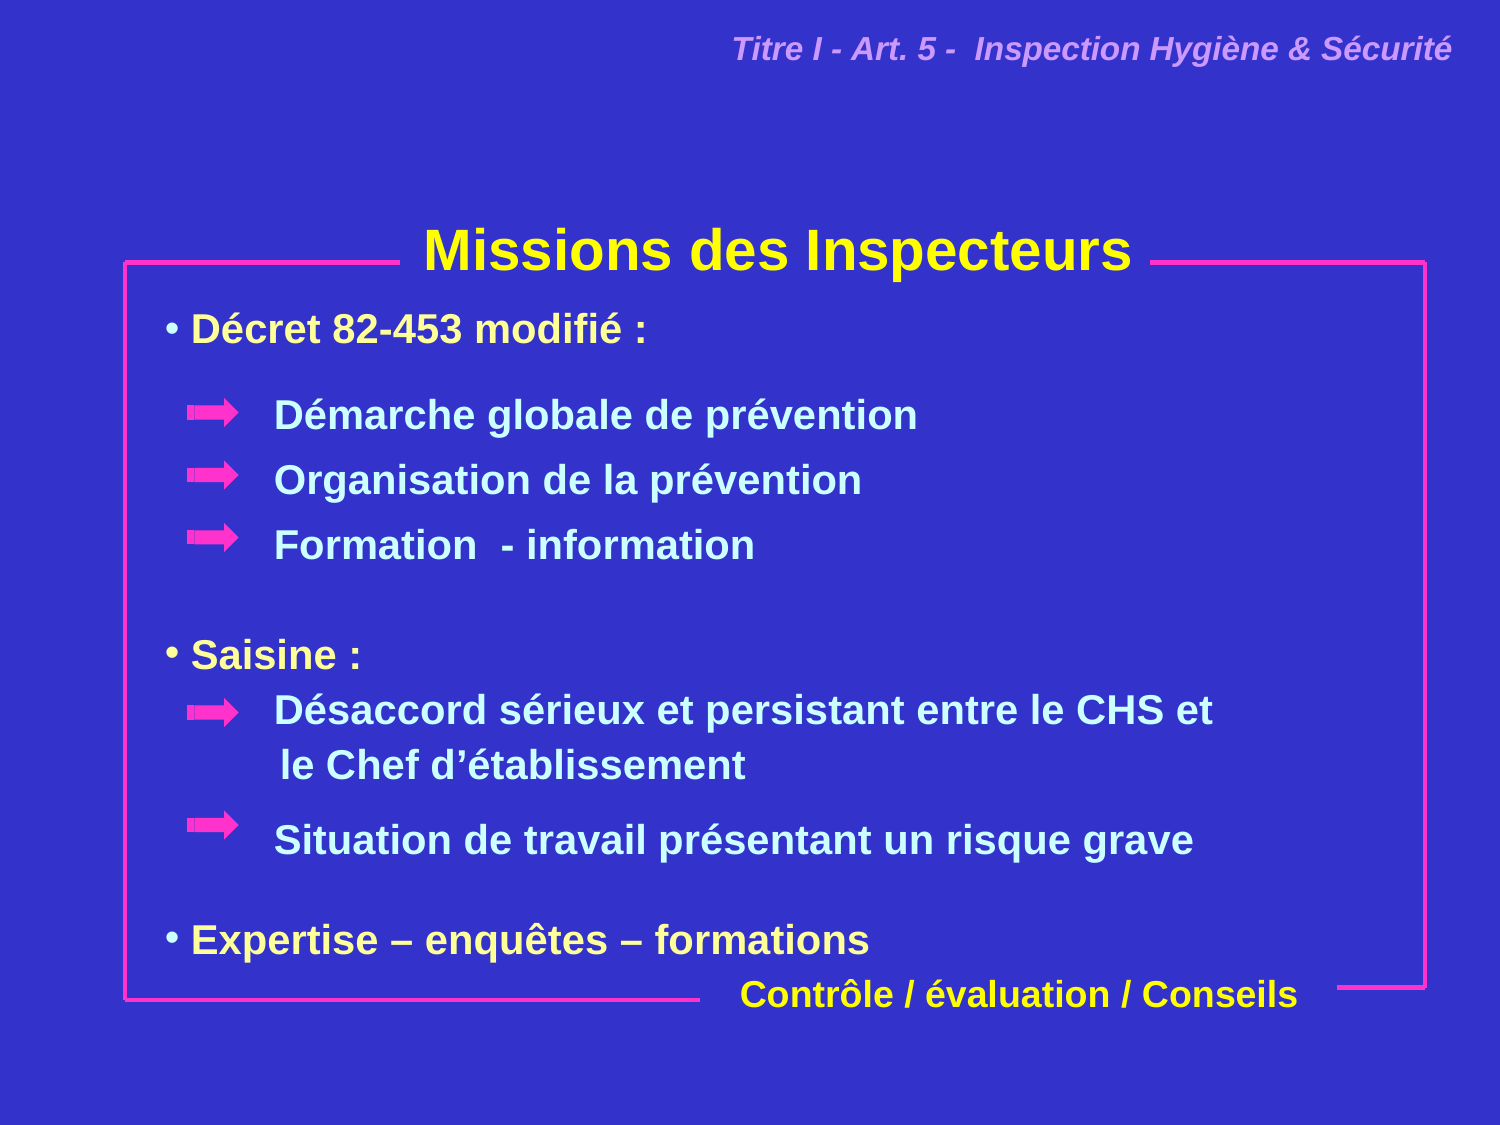

Titre I - Art. 5 - Inspection Hygiène & Sécurité
Missions des Inspecteurs
 Décret 82-453 modifié :
Démarche globale de prévention
Organisation de la prévention
Formation - information
 Saisine :
	Désaccord sérieux et persistant entre le CHS et
 le Chef d’établissement
	Situation de travail présentant un risque grave
 Expertise – enquêtes – formations
Contrôle / évaluation / Conseils